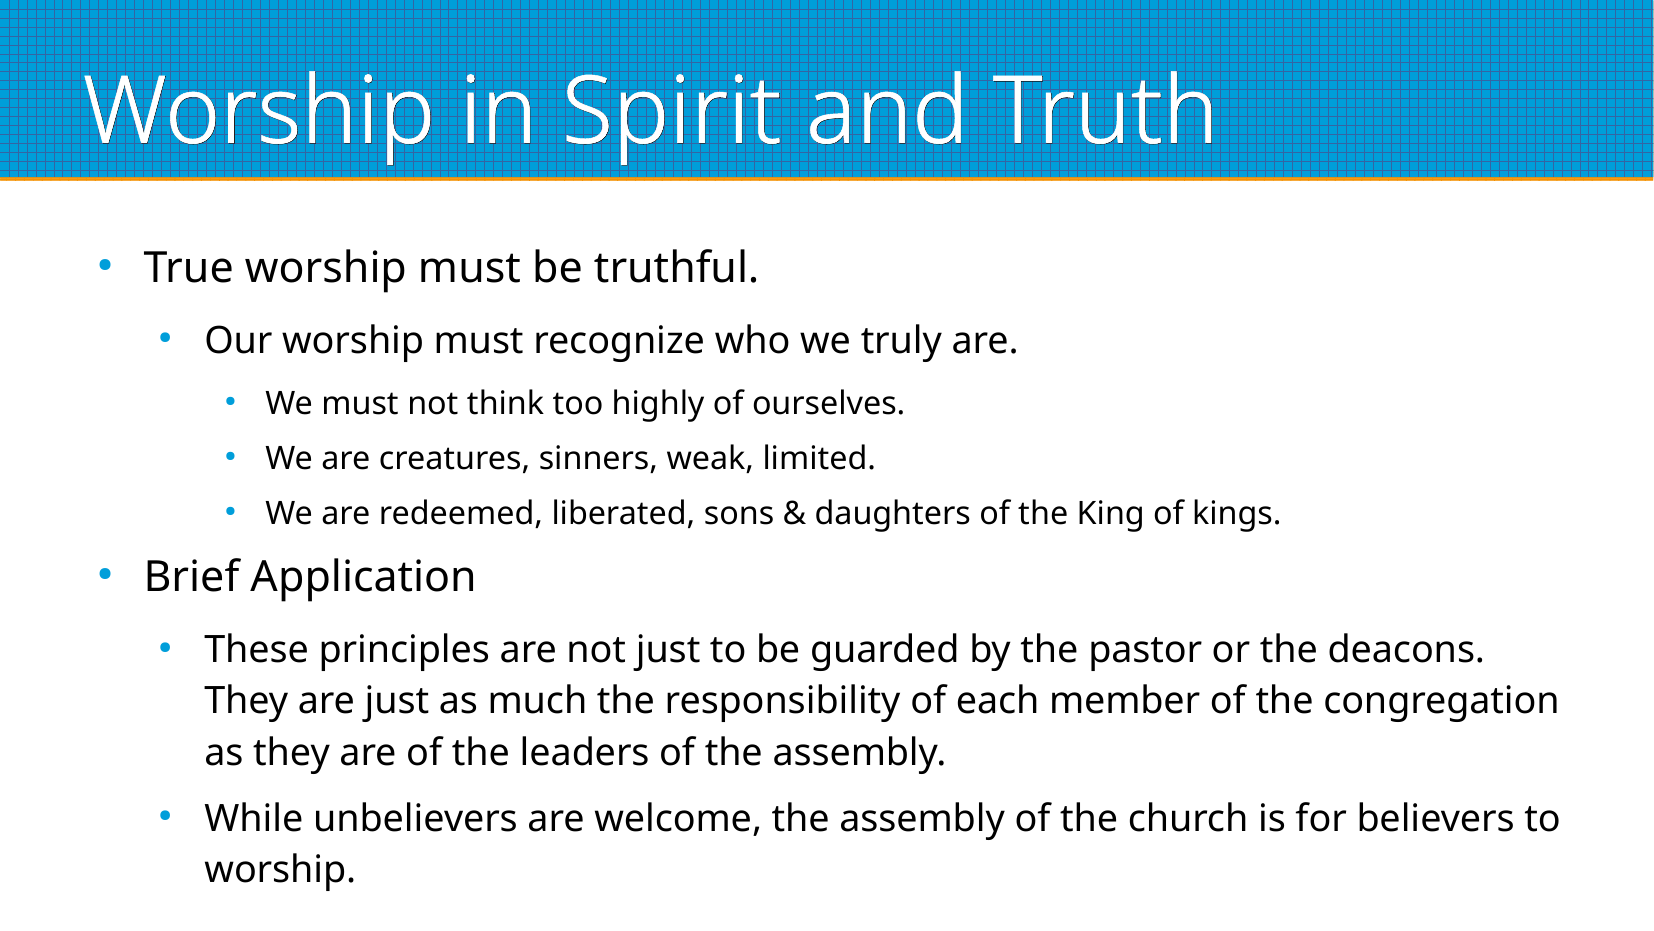

# Worship in Spirit and Truth
True worship must be truthful.
Our worship must recognize who we truly are.
We must not think too highly of ourselves.
We are creatures, sinners, weak, limited.
We are redeemed, liberated, sons & daughters of the King of kings.
Brief Application
These principles are not just to be guarded by the pastor or the deacons. They are just as much the responsibility of each member of the congregation as they are of the leaders of the assembly.
While unbelievers are welcome, the assembly of the church is for believers to worship.